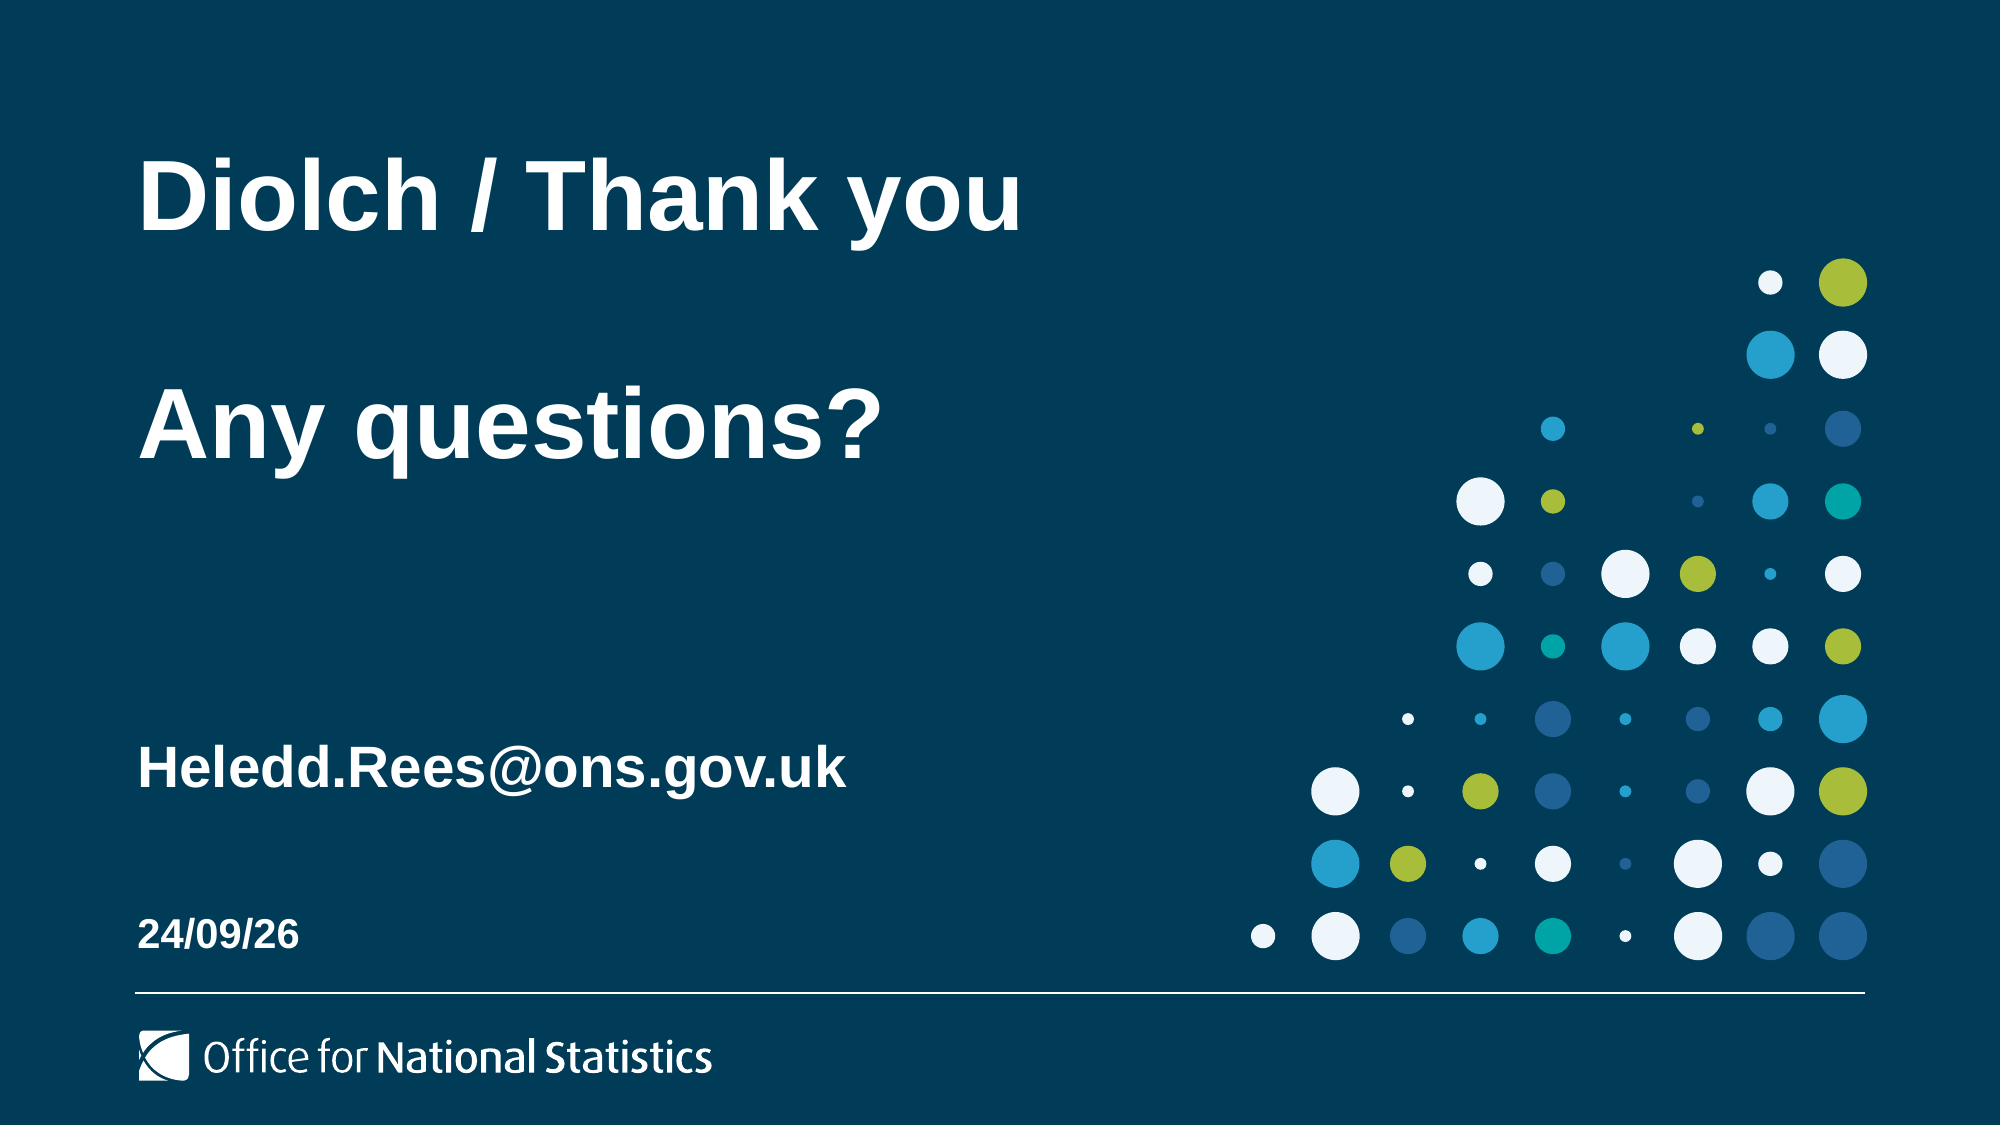

# Diolch / Thank you Any questions?
Heledd.Rees@ons.gov.uk